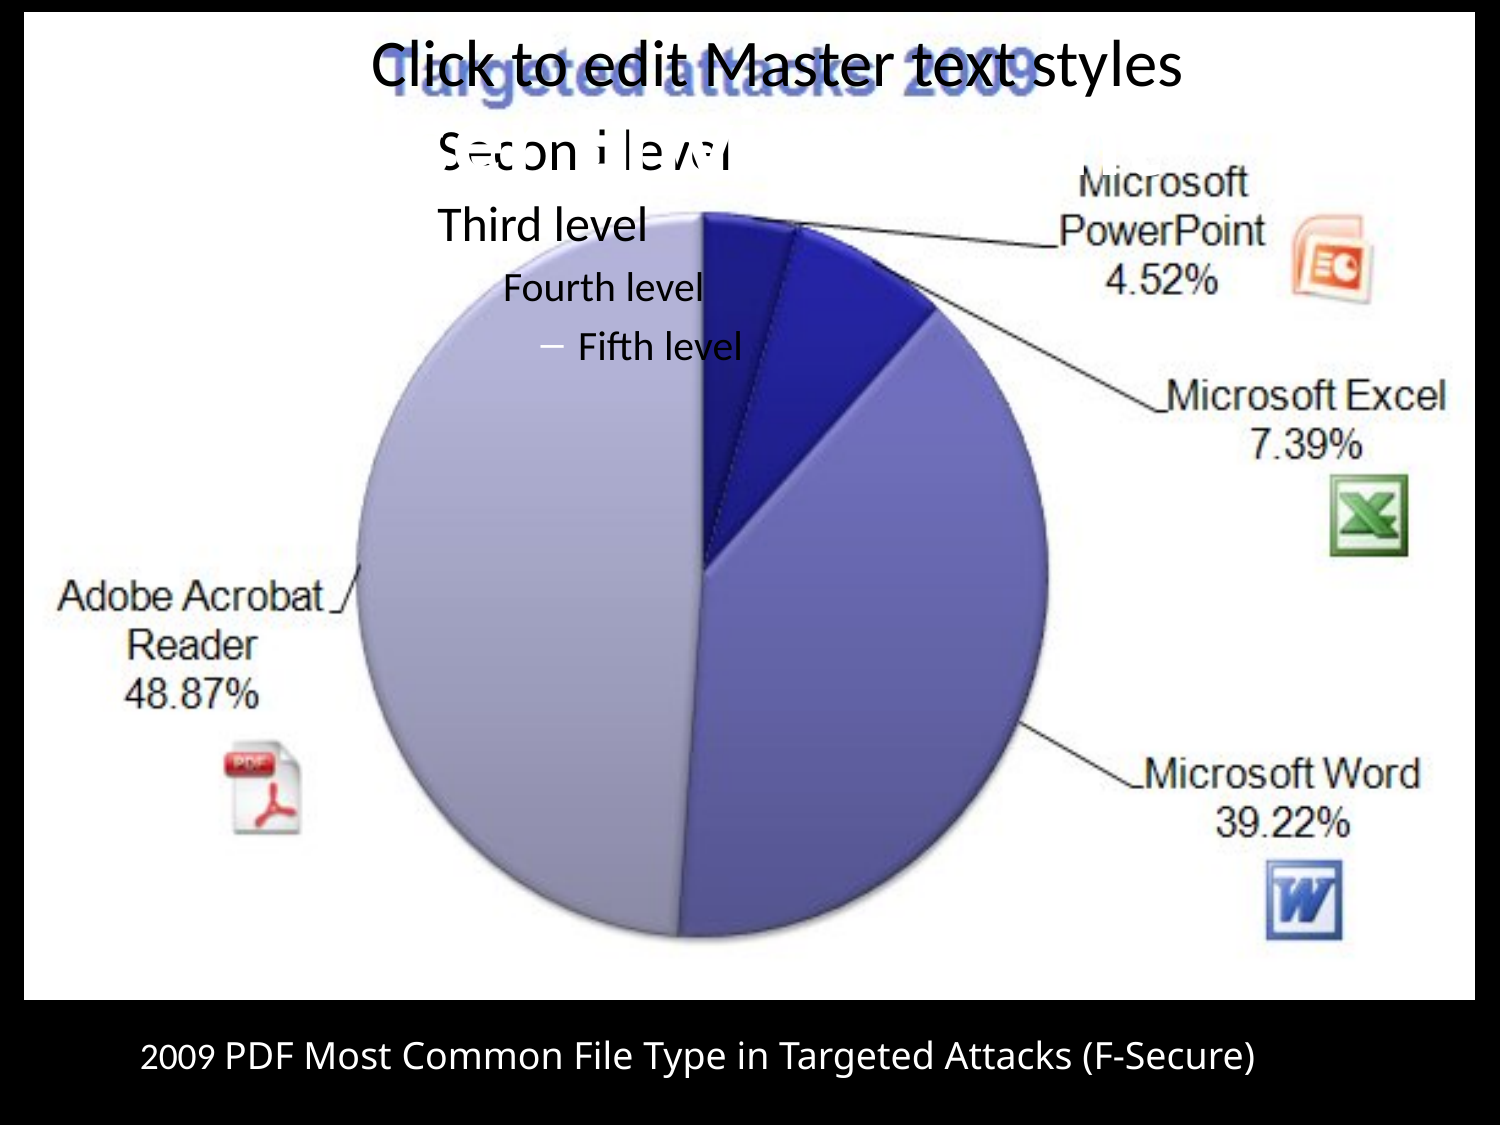

Click to edit Master text styles
Second level
Third level
Fourth level
Fifth level
# User Environment
2009 PDF Most Common File Type in Targeted Attacks (F-Secure)